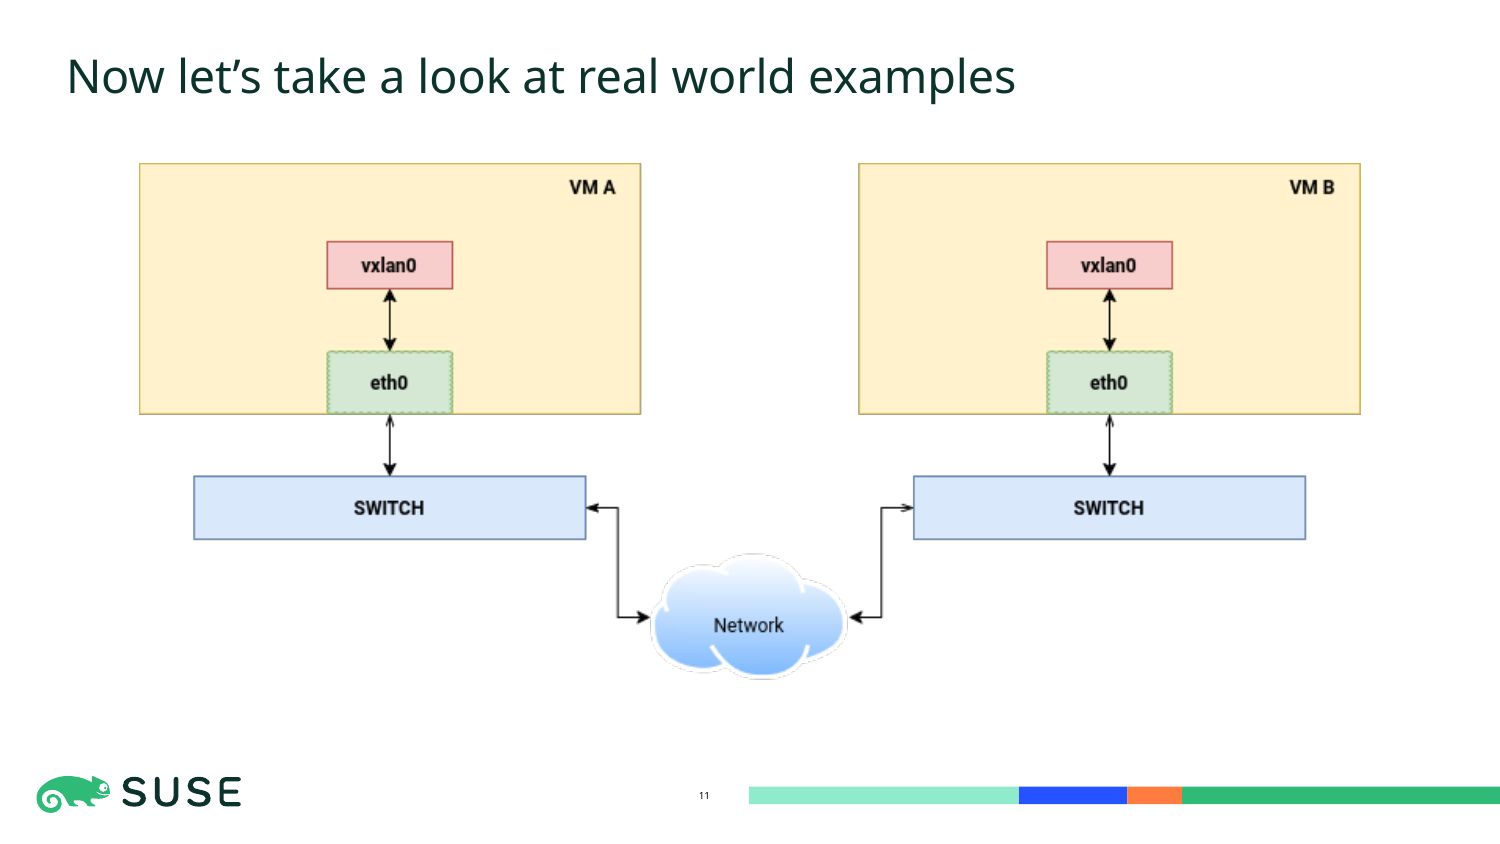

# Now let’s take a look at real world examples